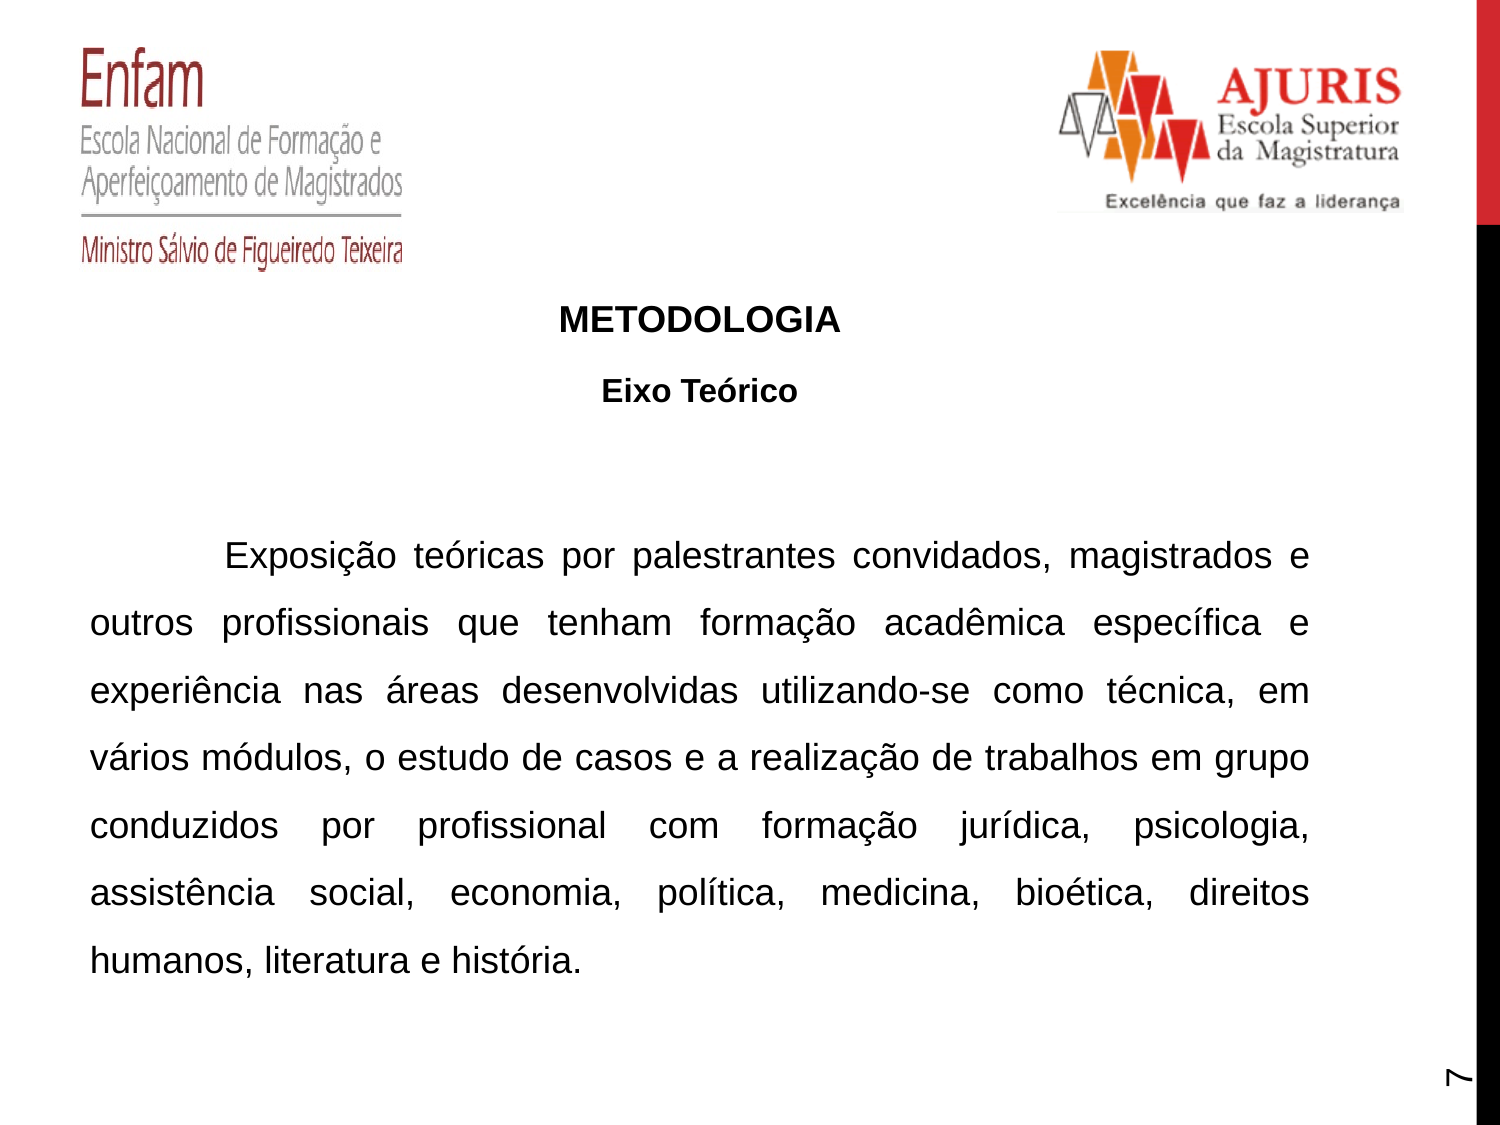

# METODOLOGIA
Eixo Teórico
 Exposição teóricas por palestrantes convidados, magistrados e outros profissionais que tenham formação acadêmica específica e experiência nas áreas desenvolvidas utilizando-se como técnica, em vários módulos, o estudo de casos e a realização de trabalhos em grupo conduzidos por profissional com formação jurídica, psicologia, assistência social, economia, política, medicina, bioética, direitos humanos, literatura e história.